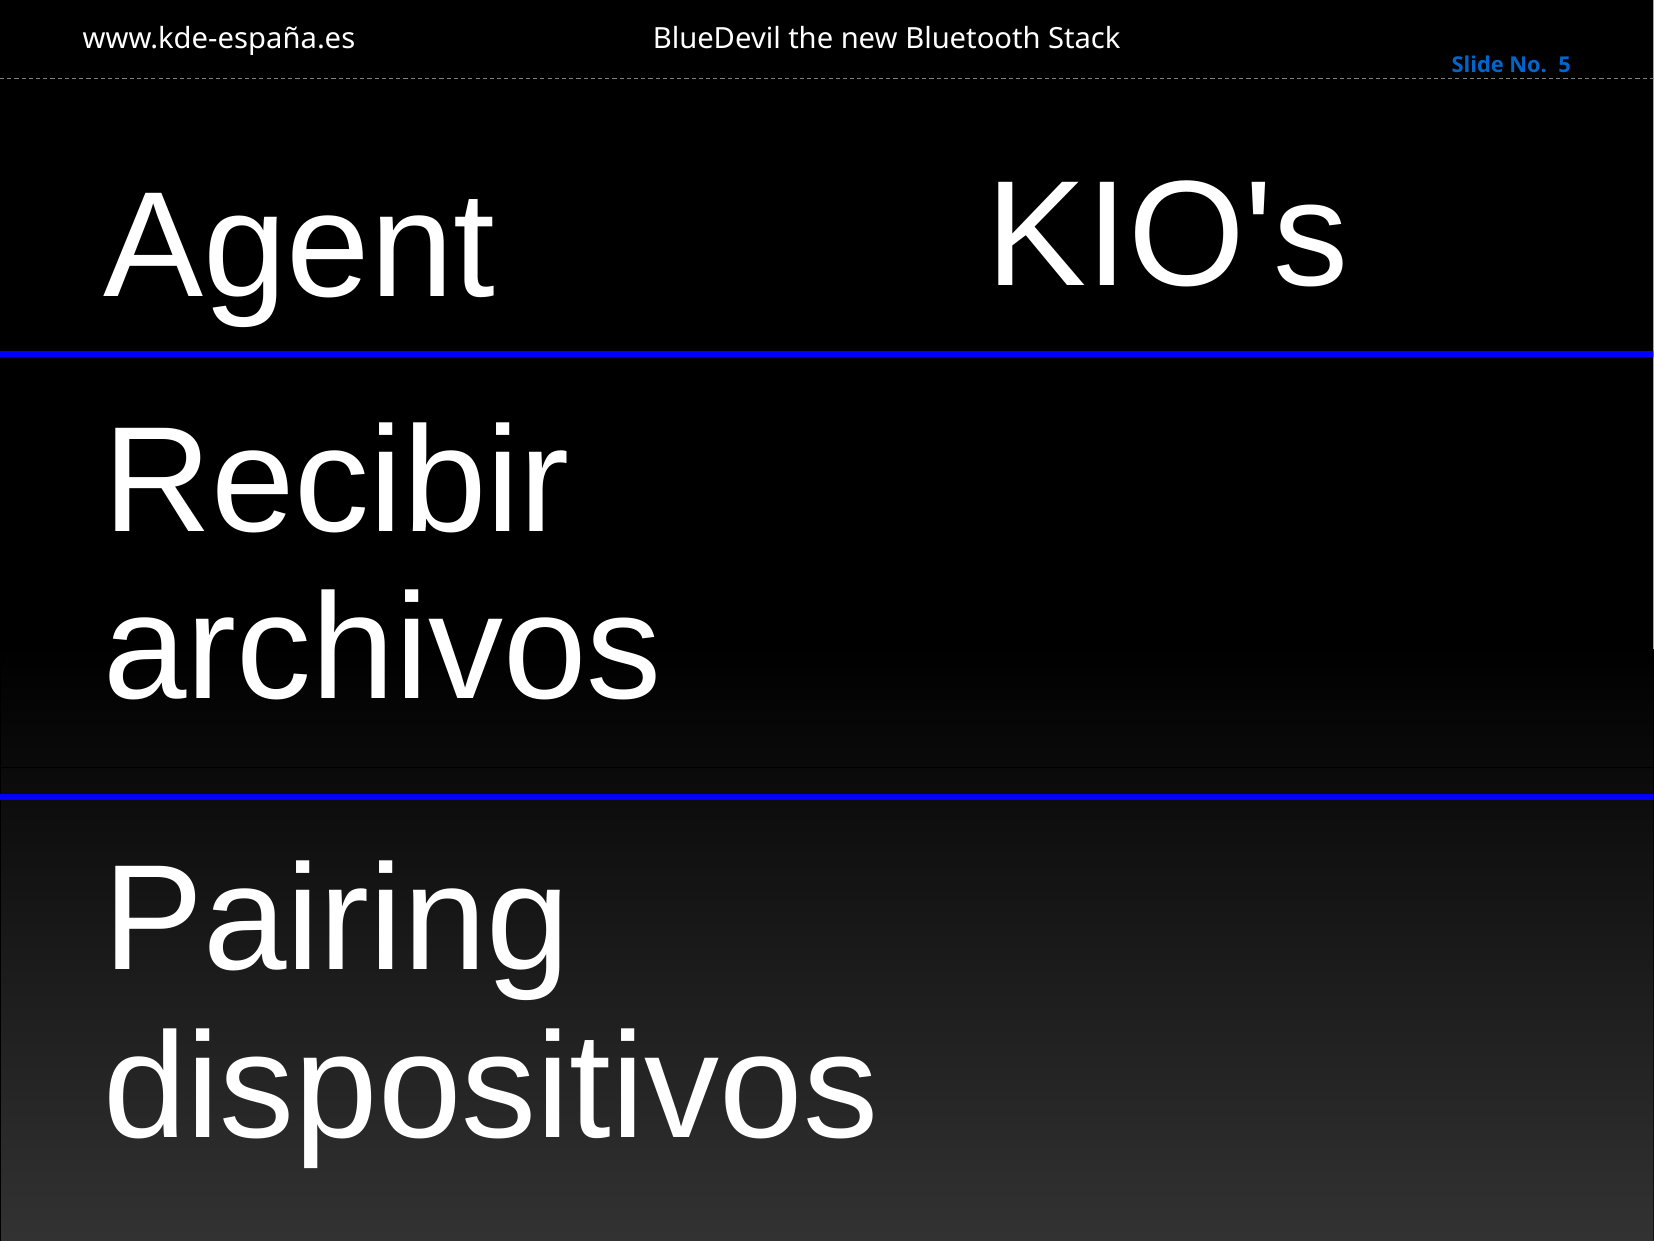

5
KIO's
Agent
Recibir archivos
Pairing dispositivos